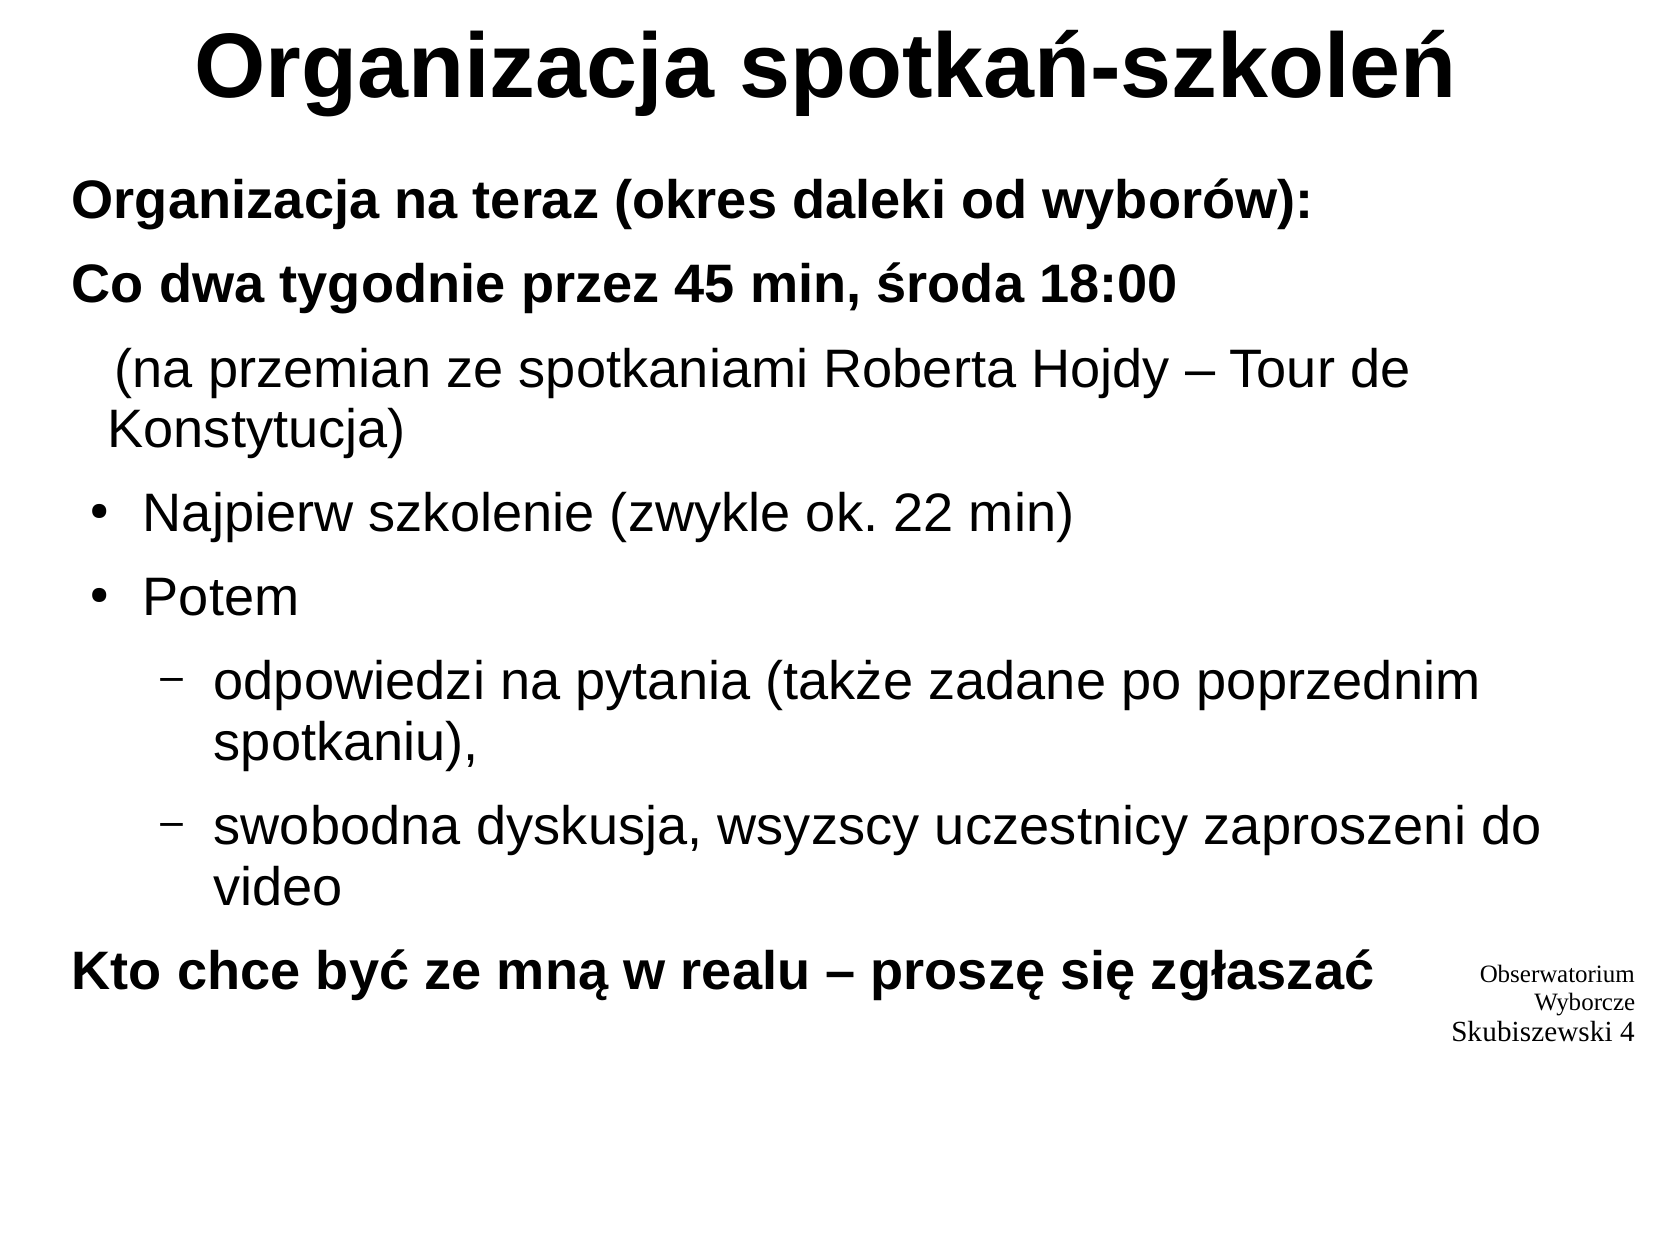

# Organizacja spotkań-szkoleń
Organizacja na teraz (okres daleki od wyborów):
Co dwa tygodnie przez 45 min, środa 18:00
(na przemian ze spotkaniami Roberta Hojdy – Tour de Konstytucja)
Najpierw szkolenie (zwykle ok. 22 min)
Potem
odpowiedzi na pytania (także zadane po poprzednim spotkaniu),
swobodna dyskusja, wsyzscy uczestnicy zaproszeni do video
Kto chce być ze mną w realu – proszę się zgłaszać
4